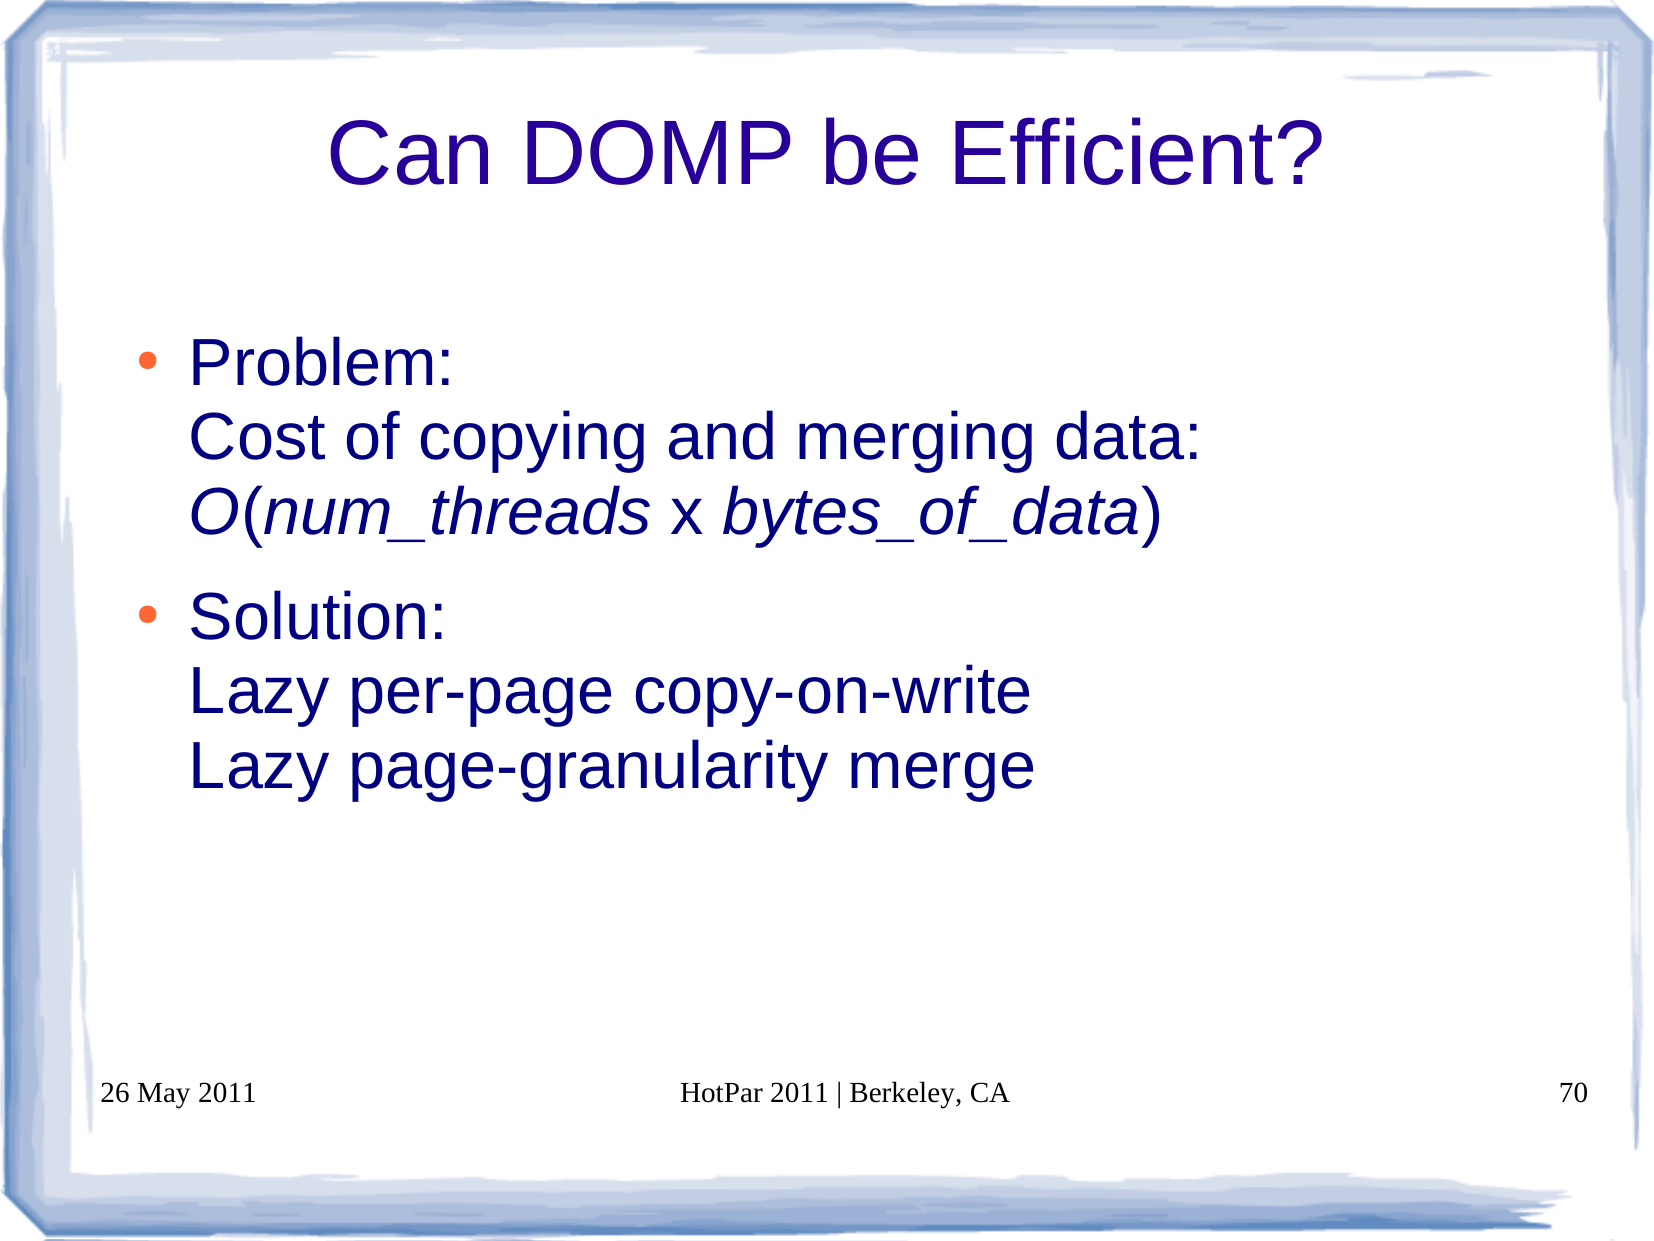

# Can DOMP be Efficient?
Problem:
Cost of copying and merging data: O(num_threads x bytes_of_data)
Solution:
Lazy per-page copy-on-write
Lazy page-granularity merge
26 May 2011
HotPar 2011 | Berkeley, CA
70